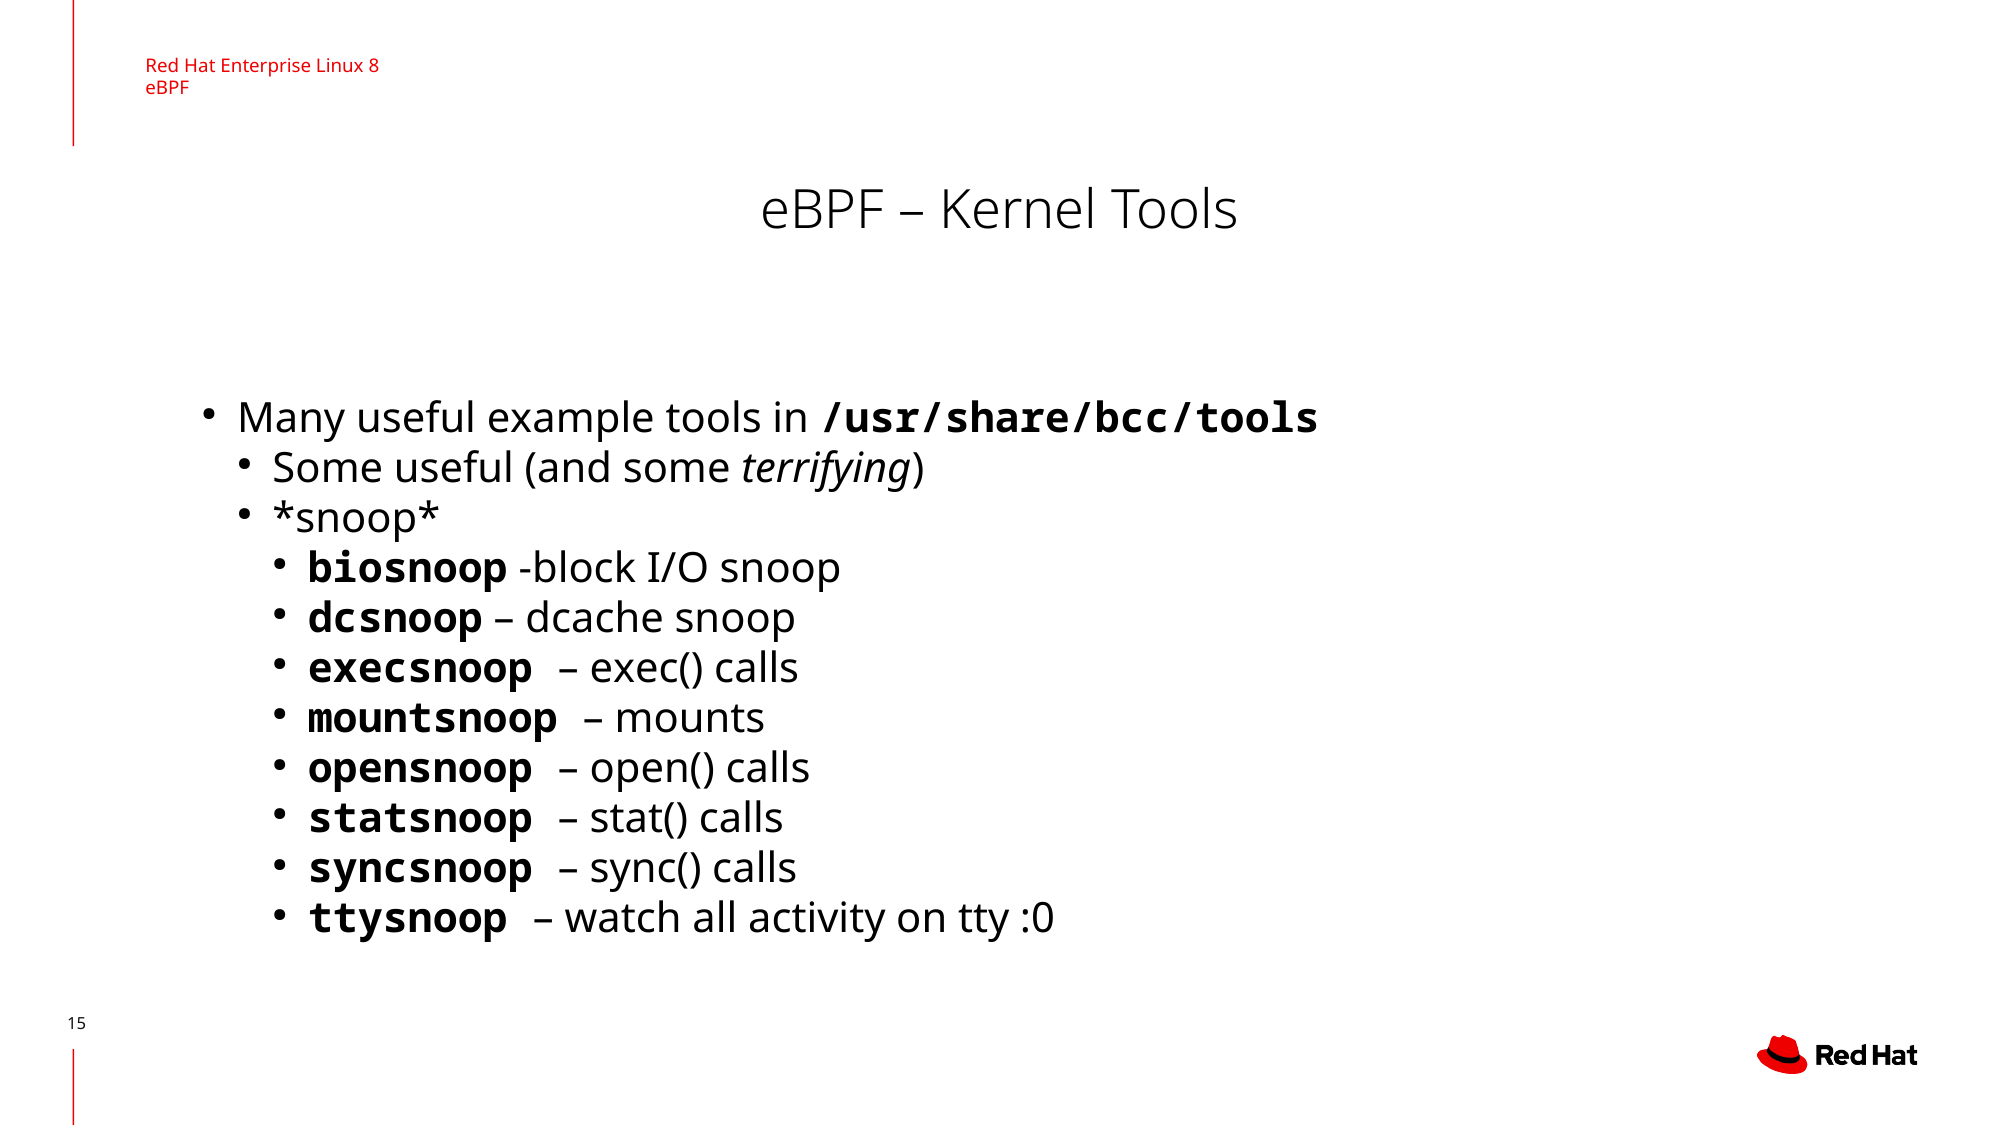

Red Hat Enterprise Linux 8
eBPF
# eBPF – Kernel Tools
Many useful example tools in /usr/share/bcc/tools
Some useful (and some terrifying)
*snoop*
biosnoop -block I/O snoop
dcsnoop – dcache snoop
execsnoop – exec() calls
mountsnoop – mounts
opensnoop – open() calls
statsnoop – stat() calls
syncsnoop – sync() calls
ttysnoop – watch all activity on tty :0
15